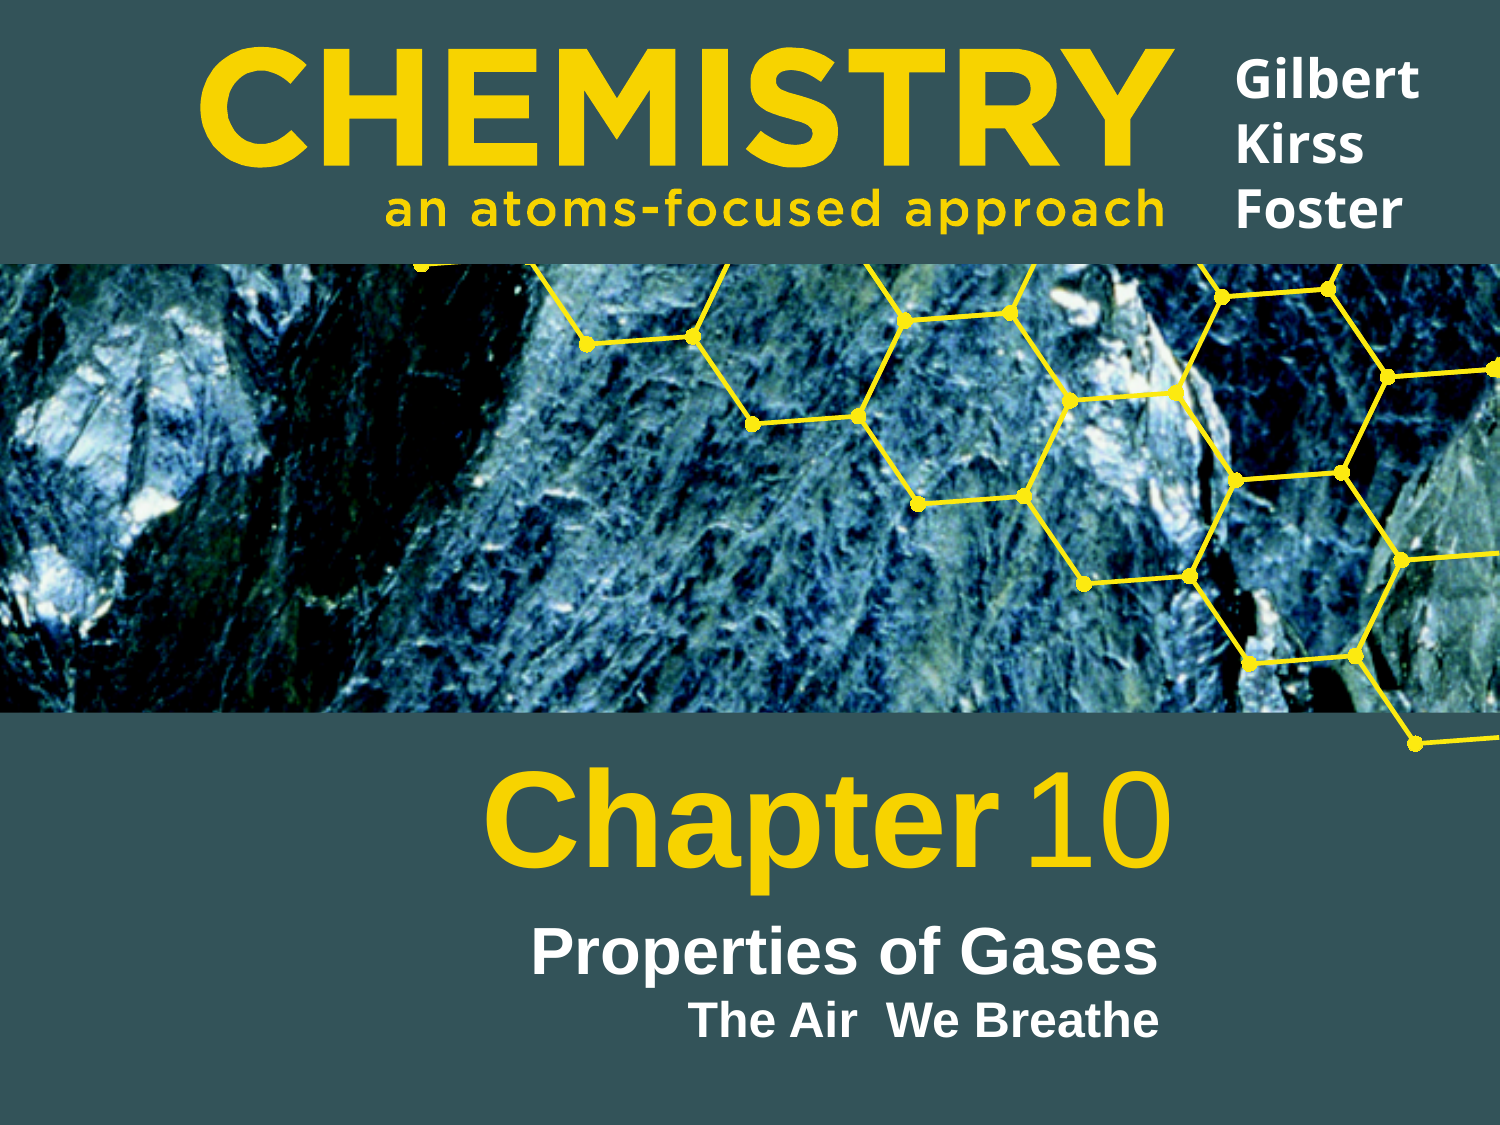

10
# Properties of Gases The Air We Breathe